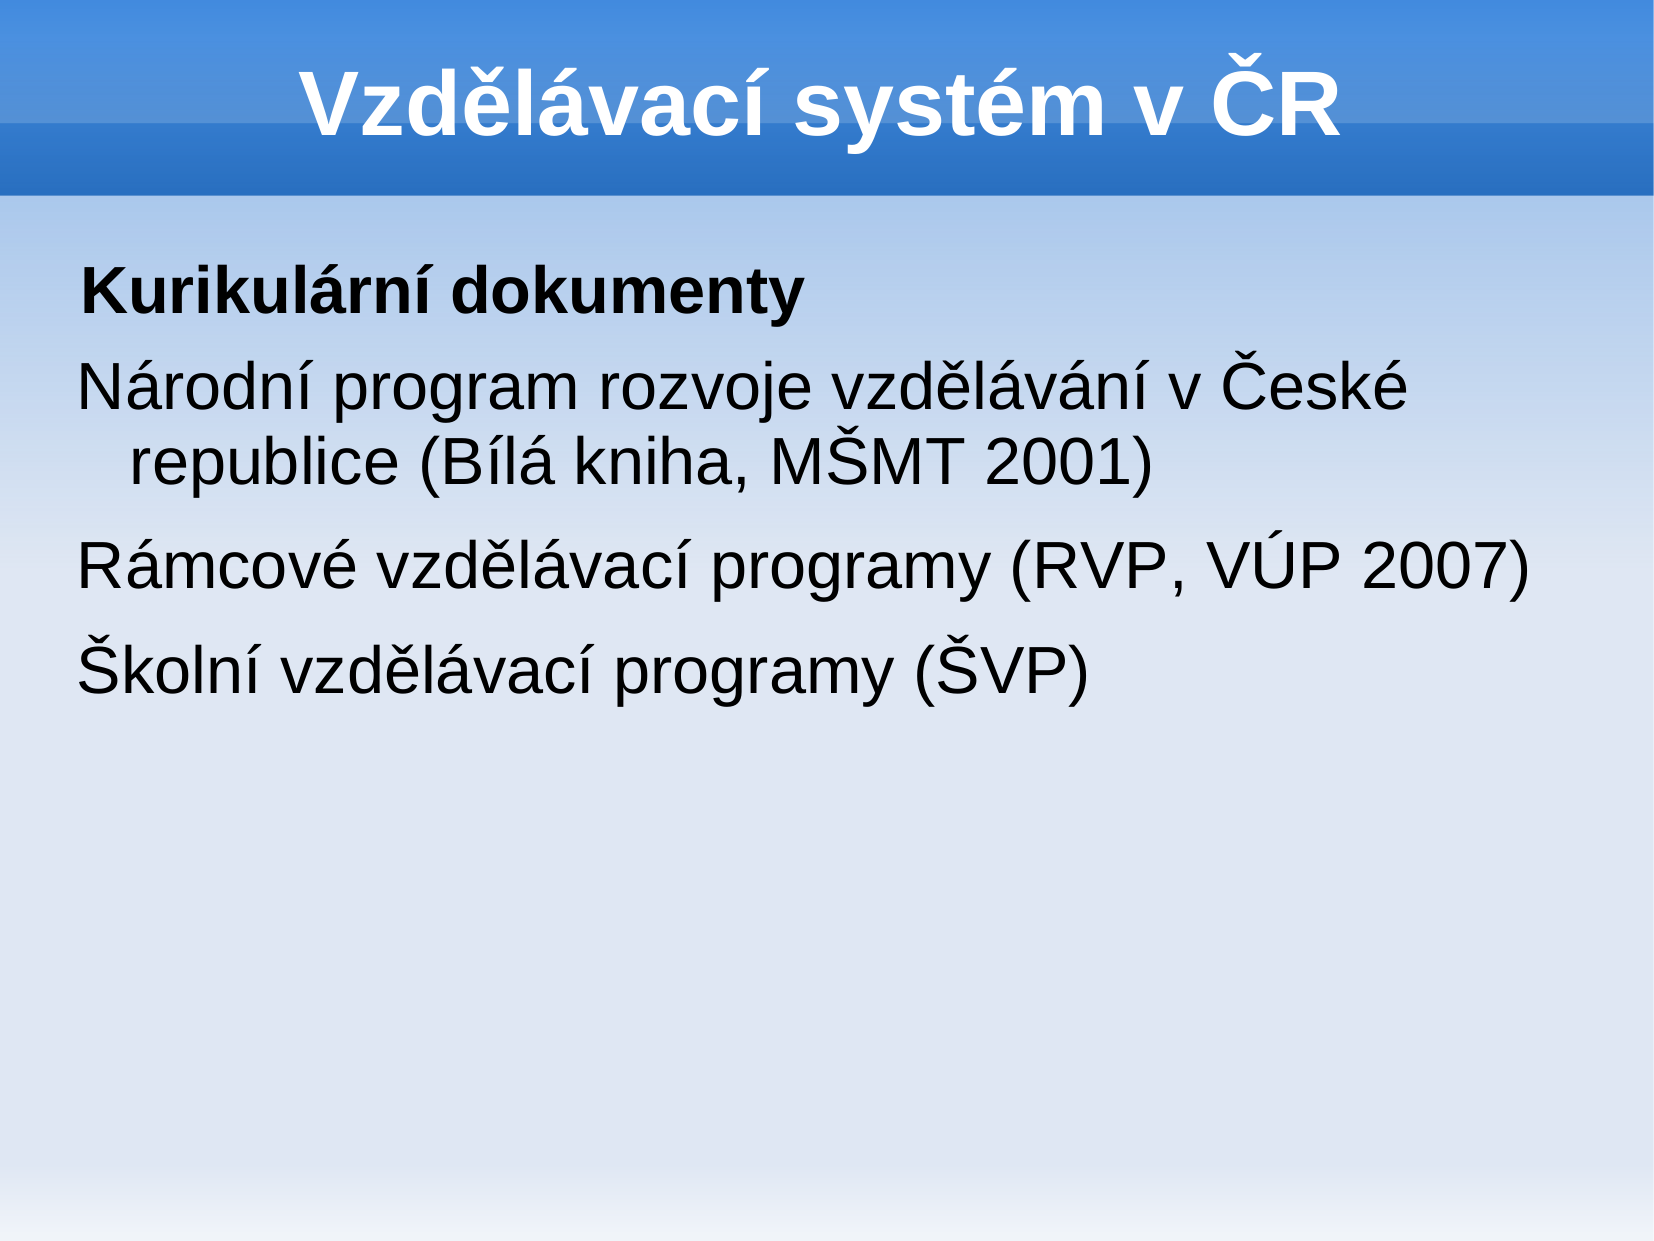

# Vzdělávací systém v ČR
Kurikulární dokumenty
Národní program rozvoje vzdělávání v České republice (Bílá kniha, MŠMT 2001)
Rámcové vzdělávací programy (RVP, VÚP 2007)
Školní vzdělávací programy (ŠVP)